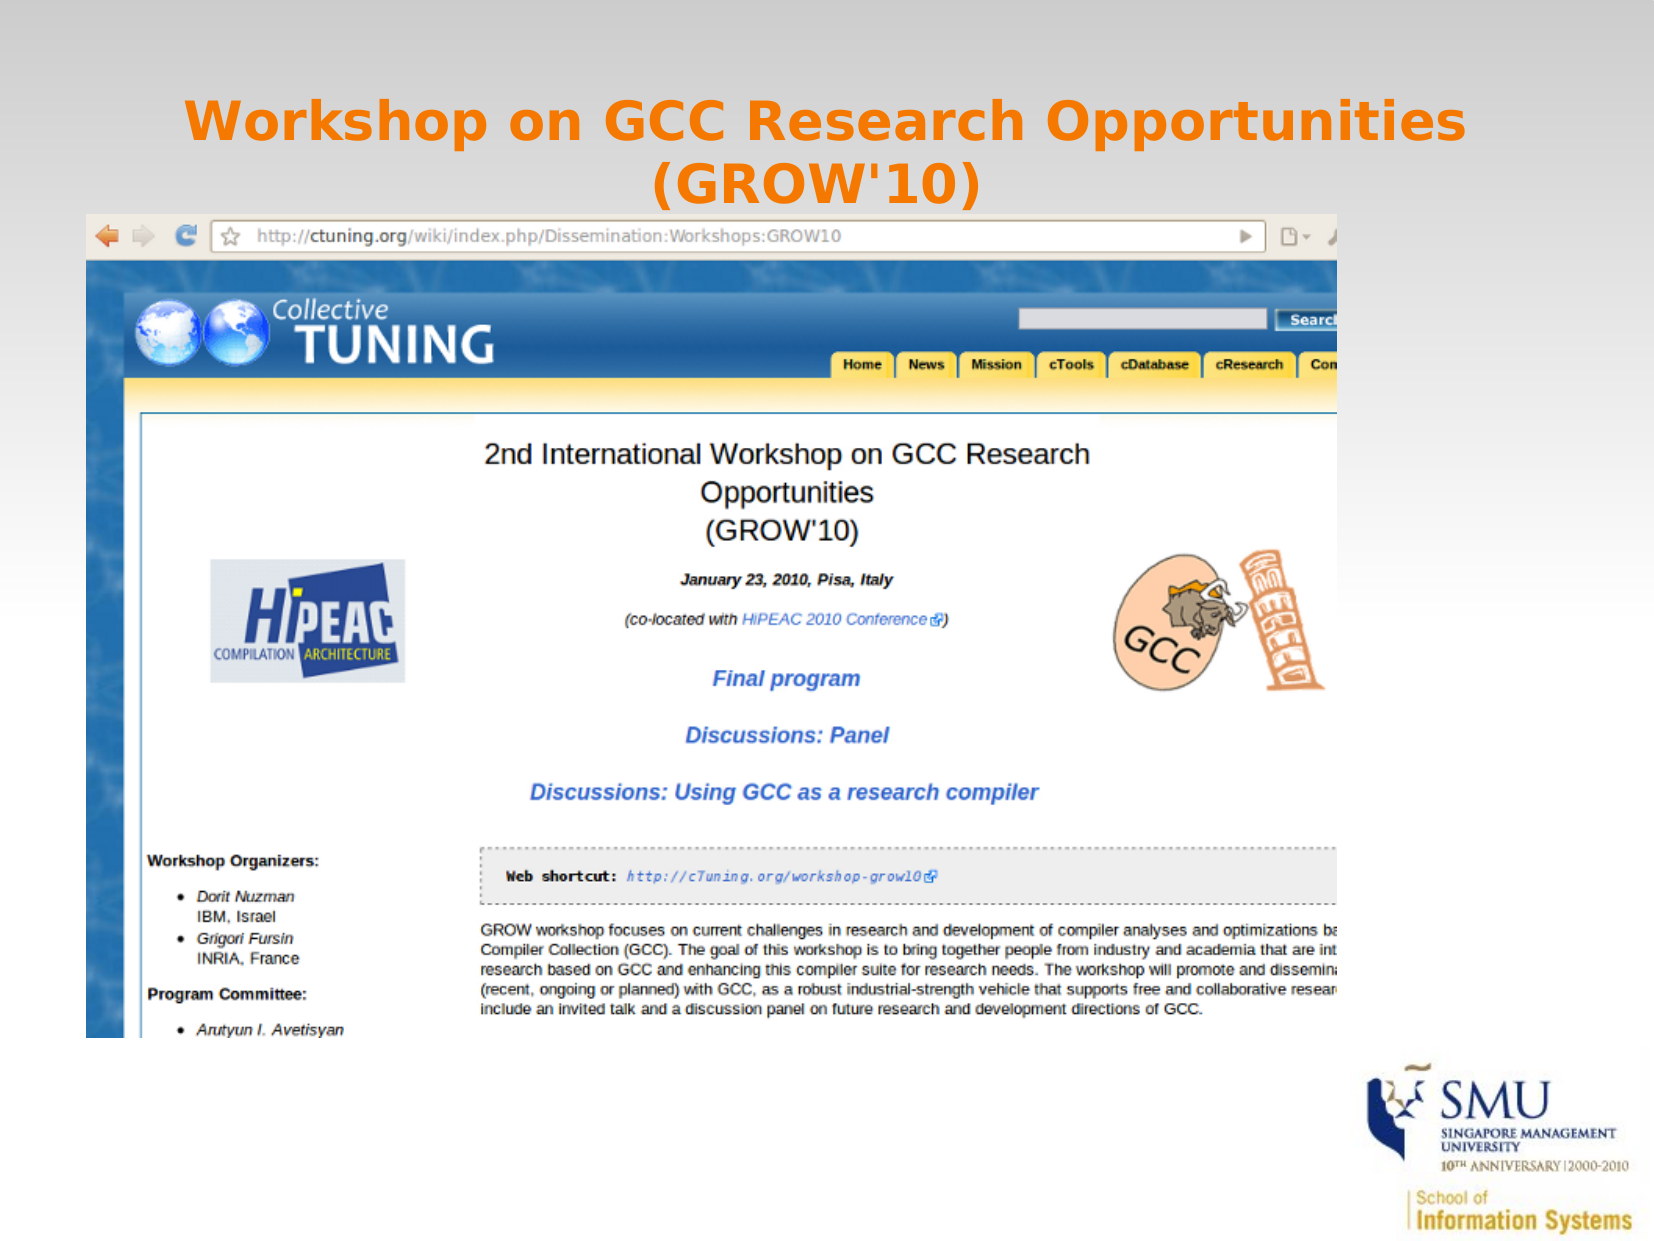

# Workshop on GCC Research Opportunities (GROW'10)